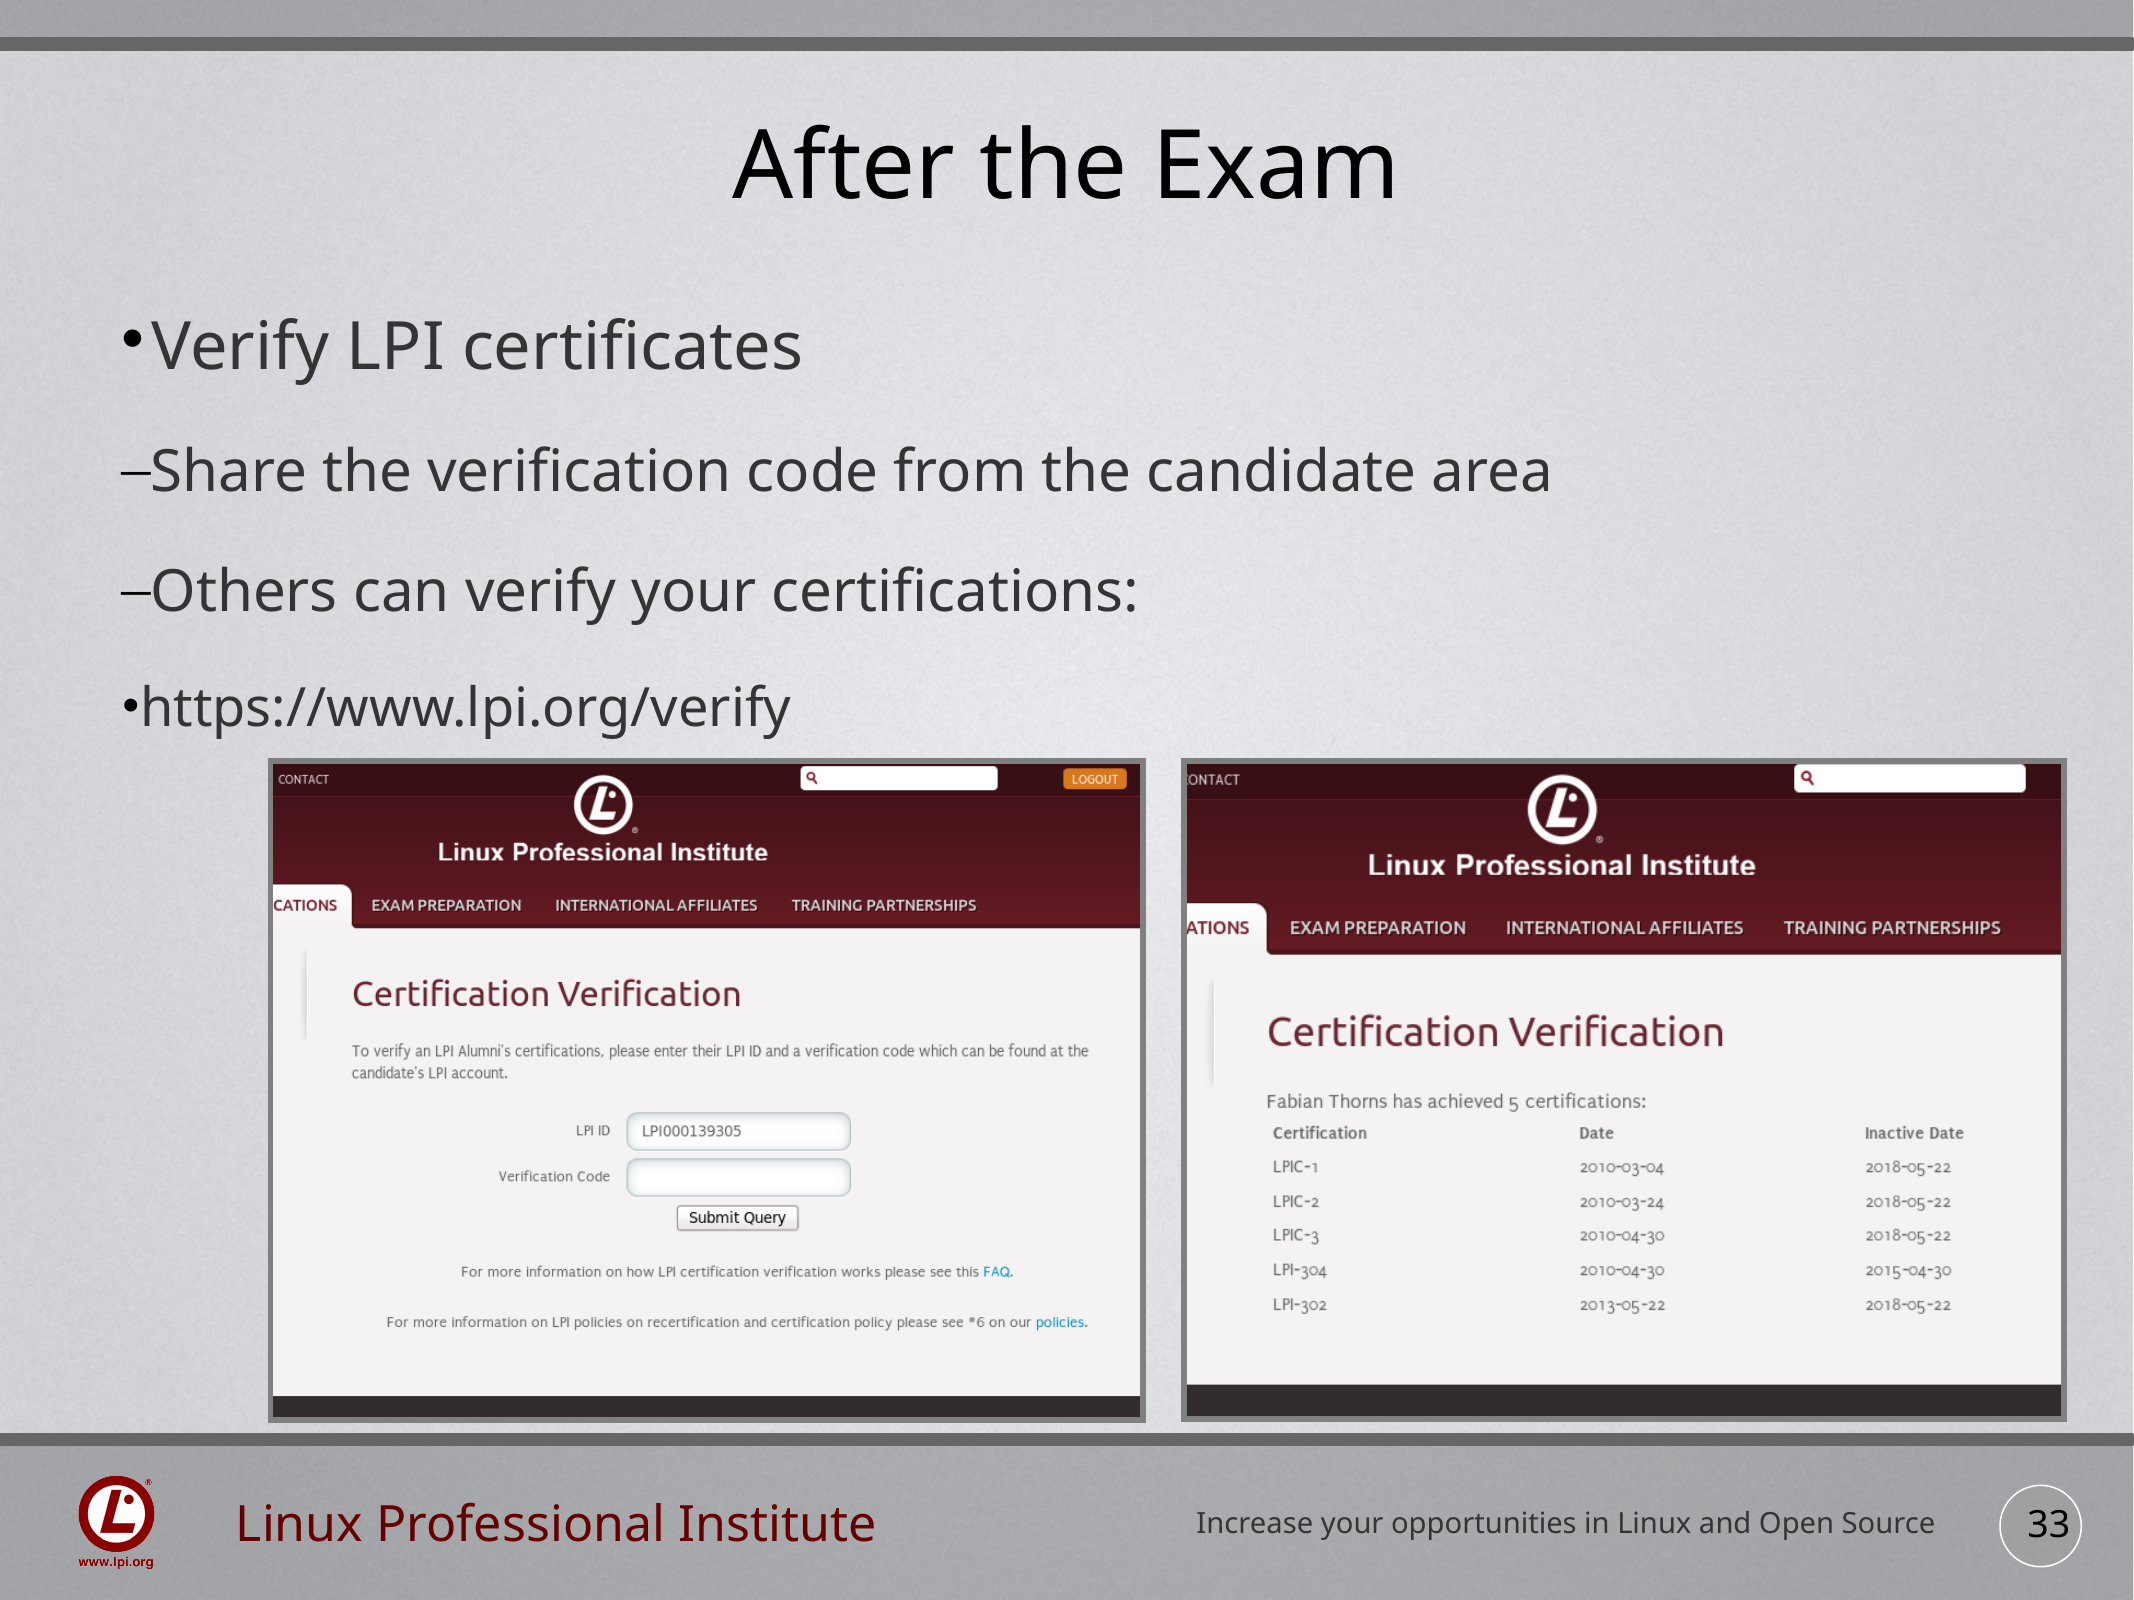

# After the Exam
Verify LPI certificates
Share the verification code from the candidate area
Others can verify your certifications:
https://www.lpi.org/verify